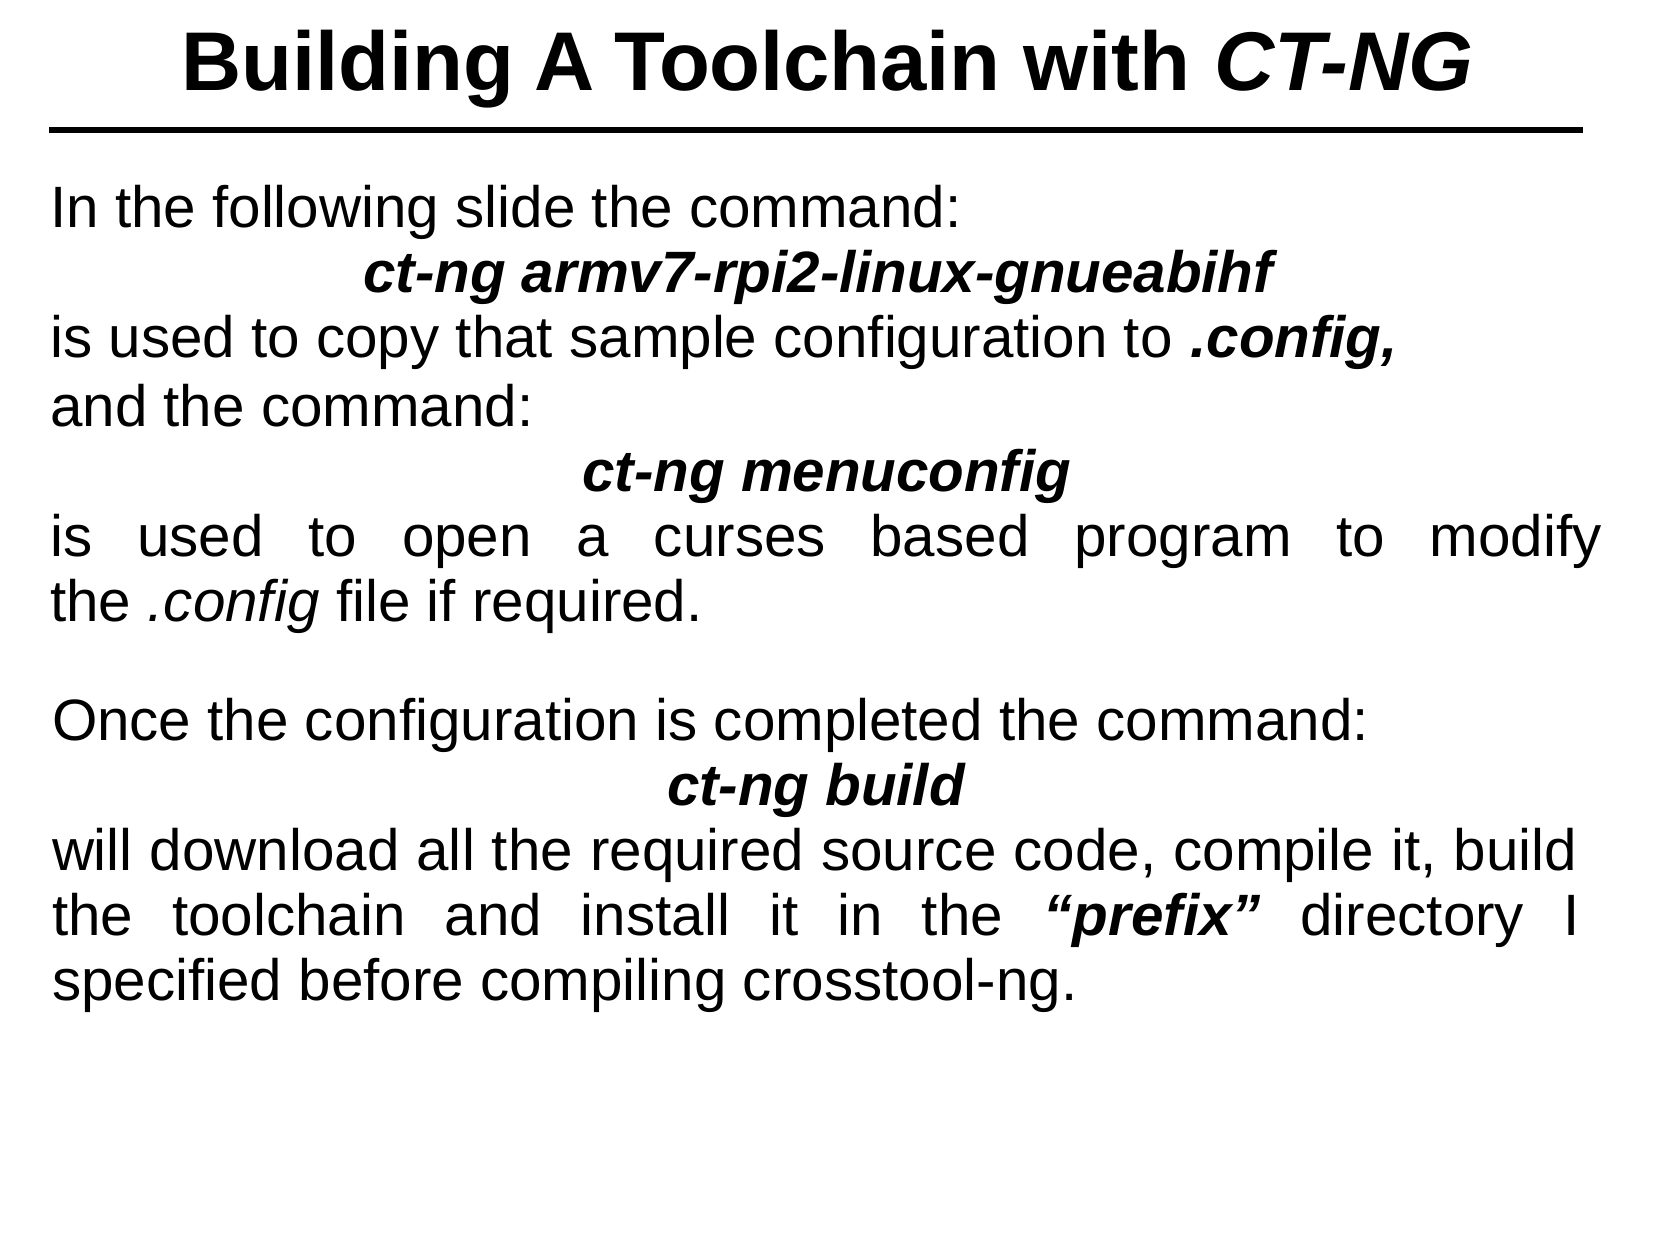

Building A Toolchain with CT-NG
In the following slide the command:
ct-ng armv7-rpi2-linux-gnueabihf
is used to copy that sample configuration to .config,
and the command:
ct-ng menuconfig
is used to open a curses based program to modify the .config file if required.
Once the configuration is completed the command:
ct-ng build
will download all the required source code, compile it, build the toolchain and install it in the “prefix” directory I specified before compiling crosstool-ng.